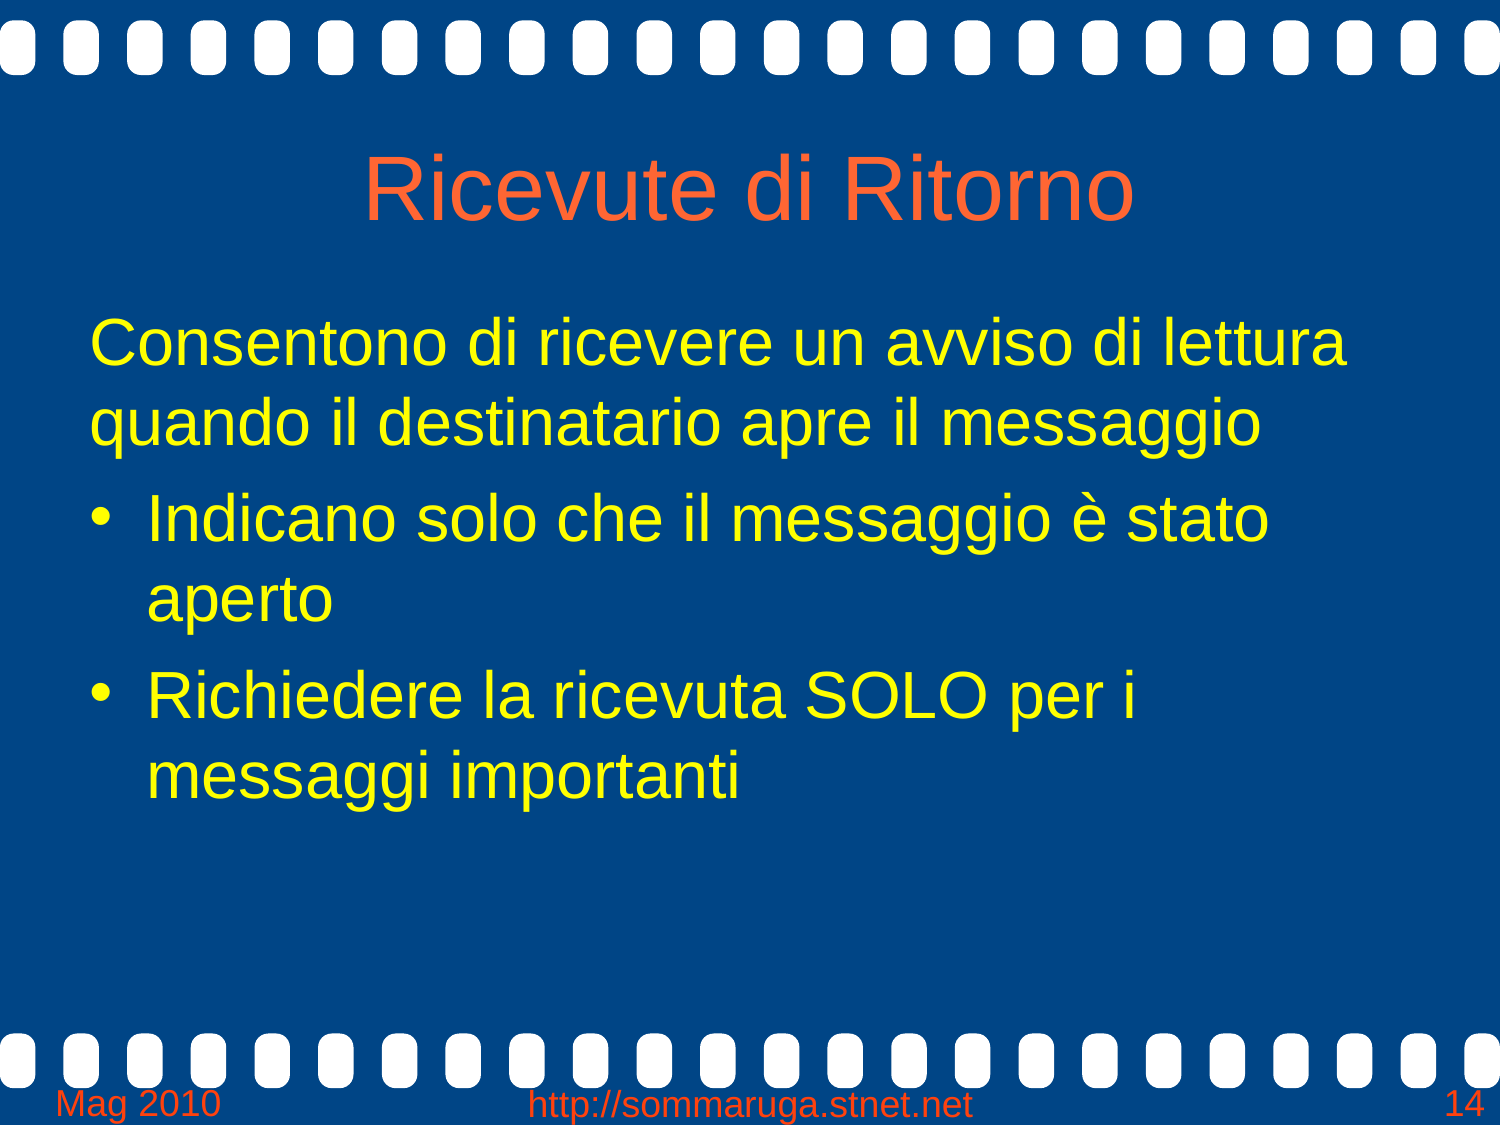

# Ricevute di Ritorno
Consentono di ricevere un avviso di lettura quando il destinatario apre il messaggio
Indicano solo che il messaggio è stato aperto
Richiedere la ricevuta SOLO per i messaggi importanti